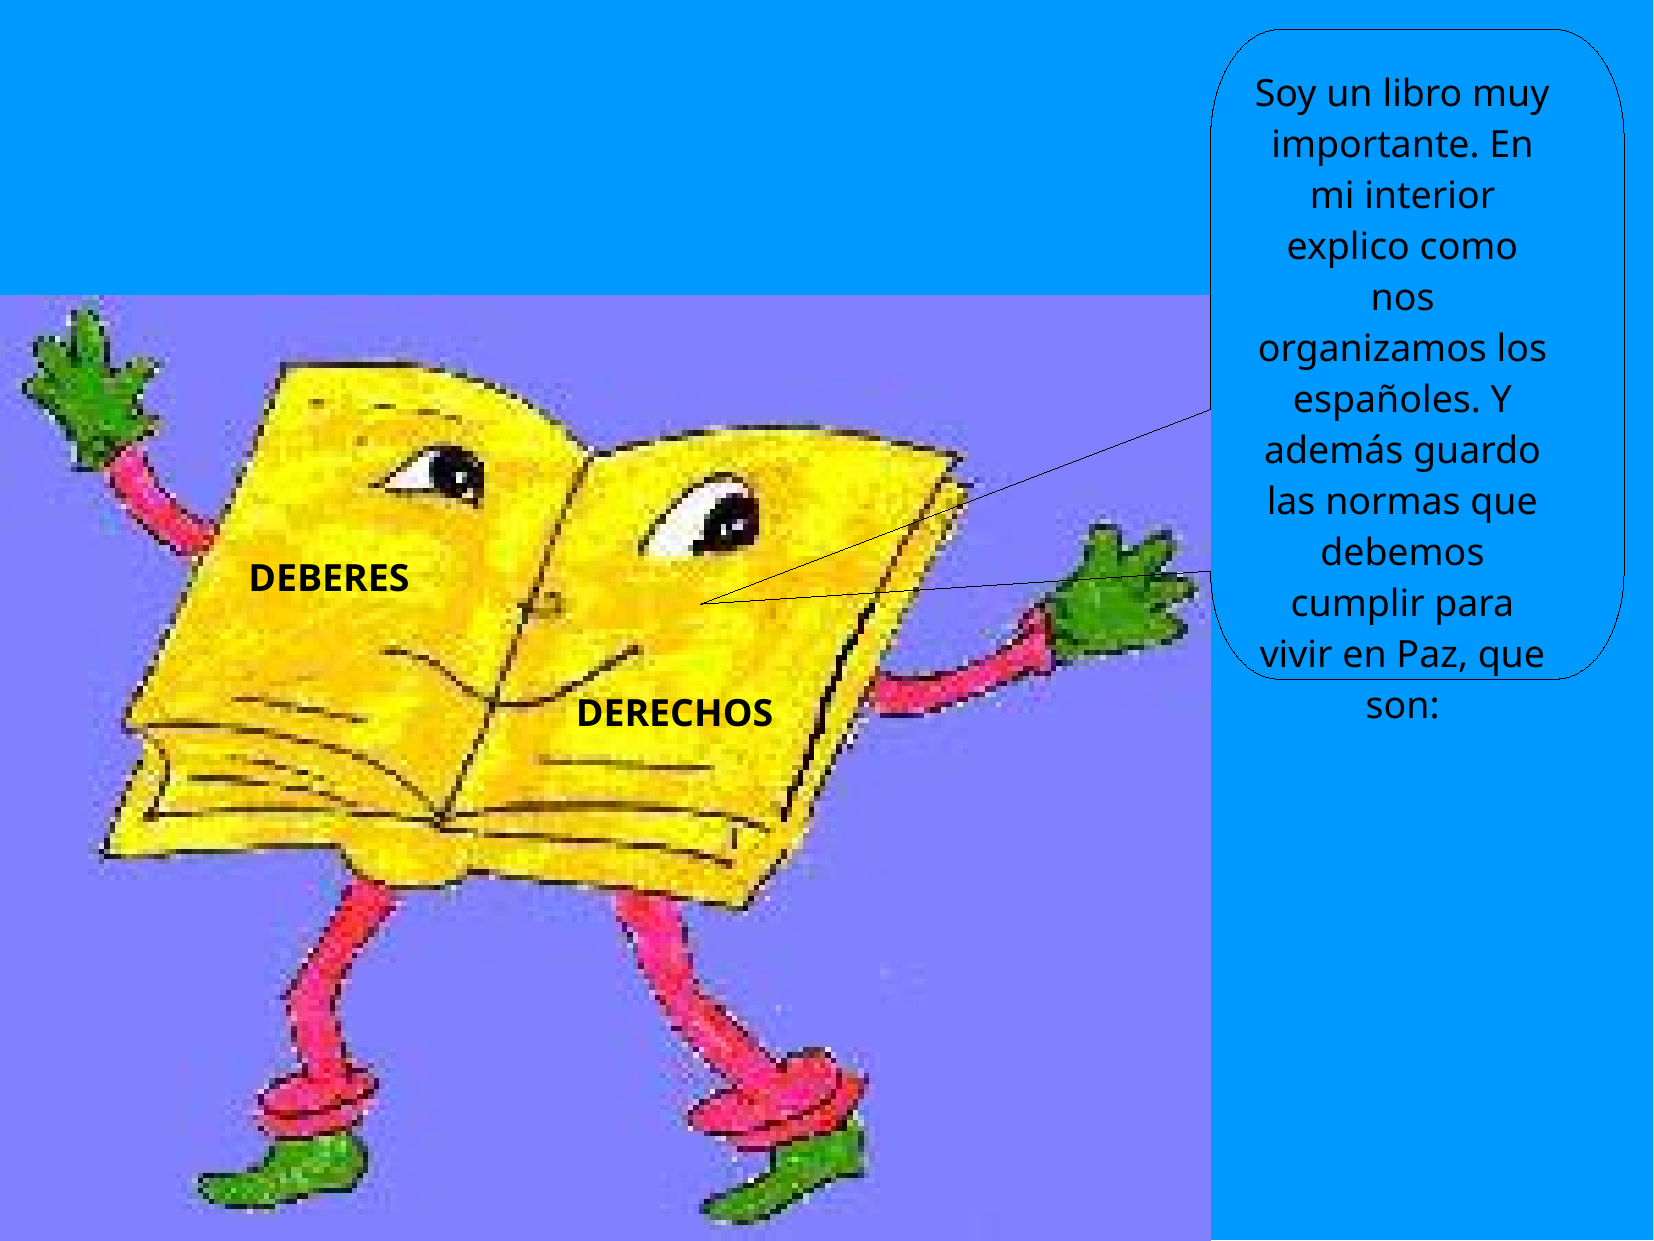

Soy un libro muy importante. En mi interior explico como nos organizamos los españoles. Y además guardo las normas que debemos cumplir para vivir en Paz, que son:
DEBERES
DERECHOS